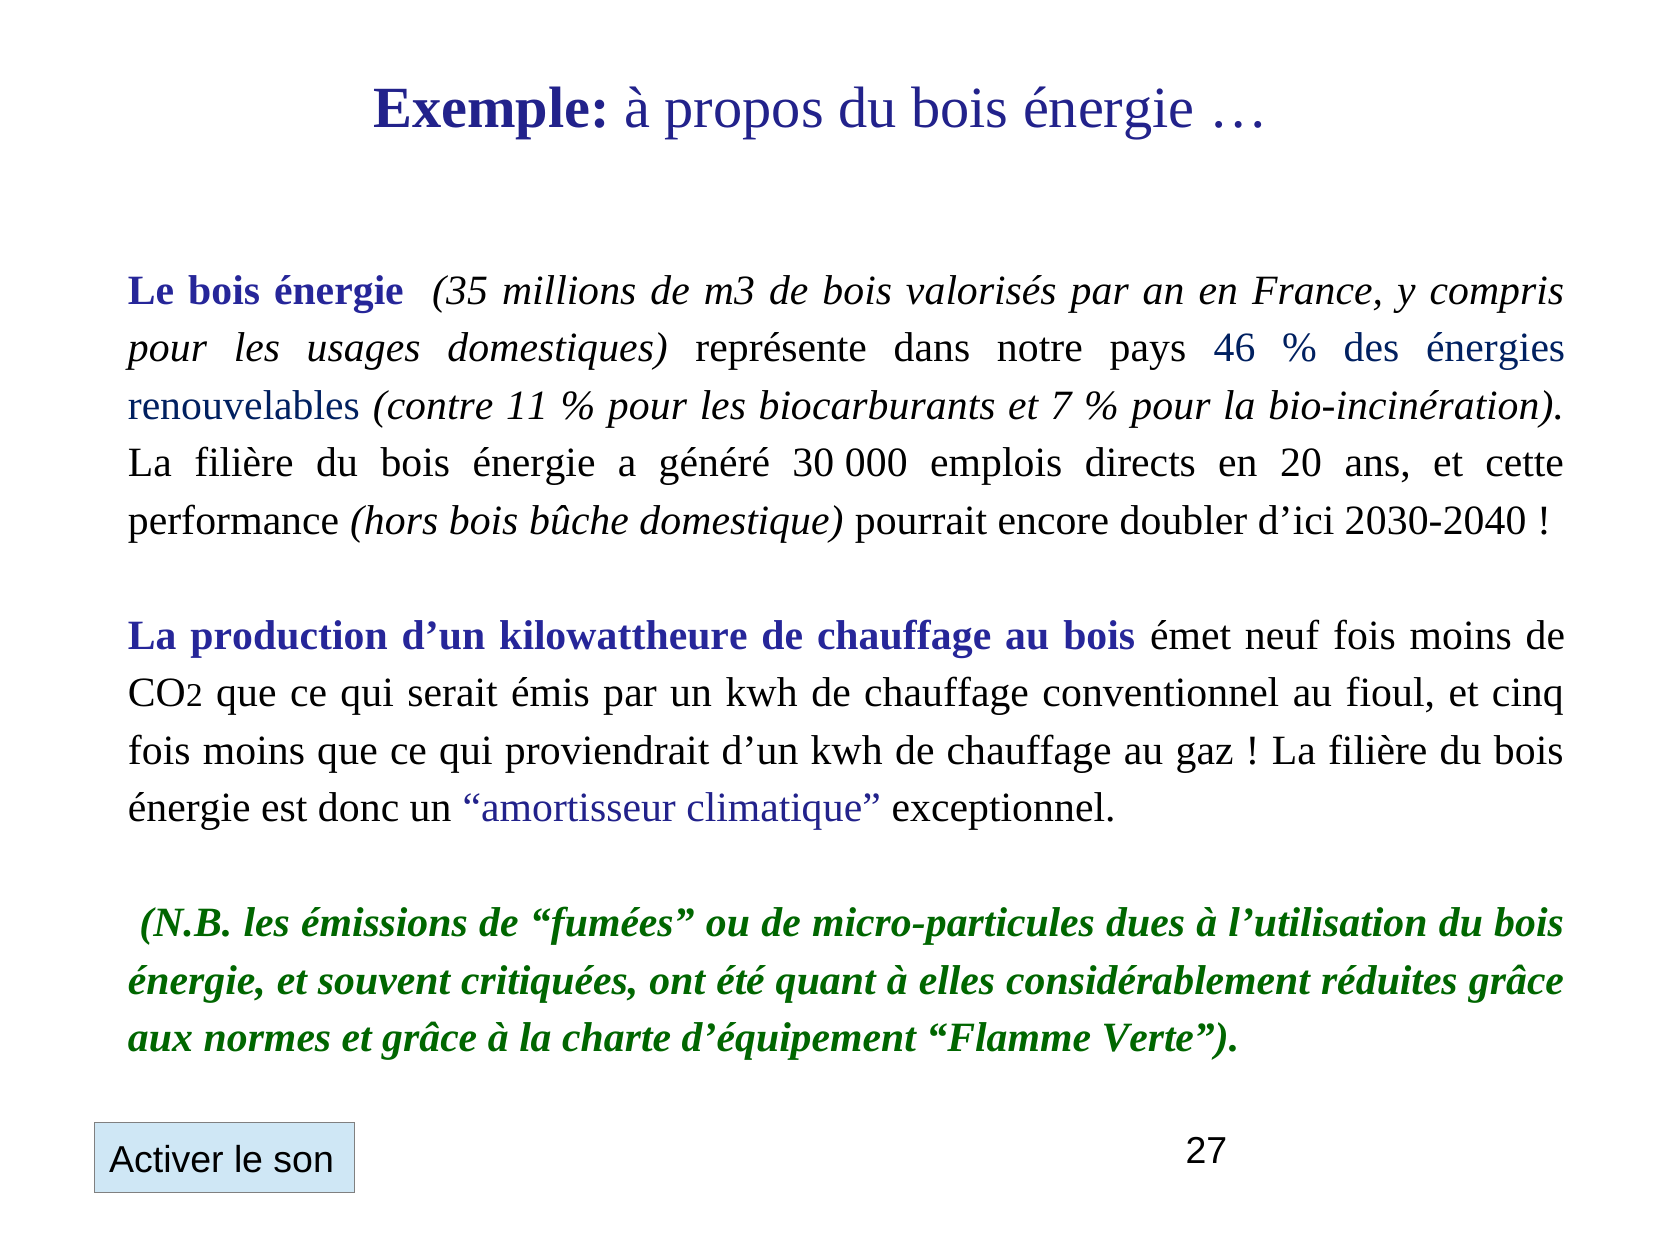

# Exemple: à propos du bois énergie …
| Le bois énergie (35 millions de m3 de bois valorisés par an en France, y compris pour les usages domestiques) représente dans notre pays 46 % des énergies renouvelables (contre 11 % pour les biocarburants et 7 % pour la bio-incinération). La filière du bois énergie a généré 30 000 emplois directs en 20 ans, et cette performance (hors bois bûche domestique) pourrait encore doubler d’ici 2030-2040 ! La production d’un kilowattheure de chauffage au bois émet neuf fois moins de CO2 que ce qui serait émis par un kwh de chauffage conventionnel au fioul, et cinq fois moins que ce qui proviendrait d’un kwh de chauffage au gaz ! La filière du bois énergie est donc un “amortisseur climatique” exceptionnel. (N.B. les émissions de “fumées” ou de micro-particules dues à l’utilisation du bois énergie, et souvent critiquées, ont été quant à elles considérablement réduites grâce aux normes et grâce à la charte d’équipement “Flamme Verte”). |
| --- |
Activer le son